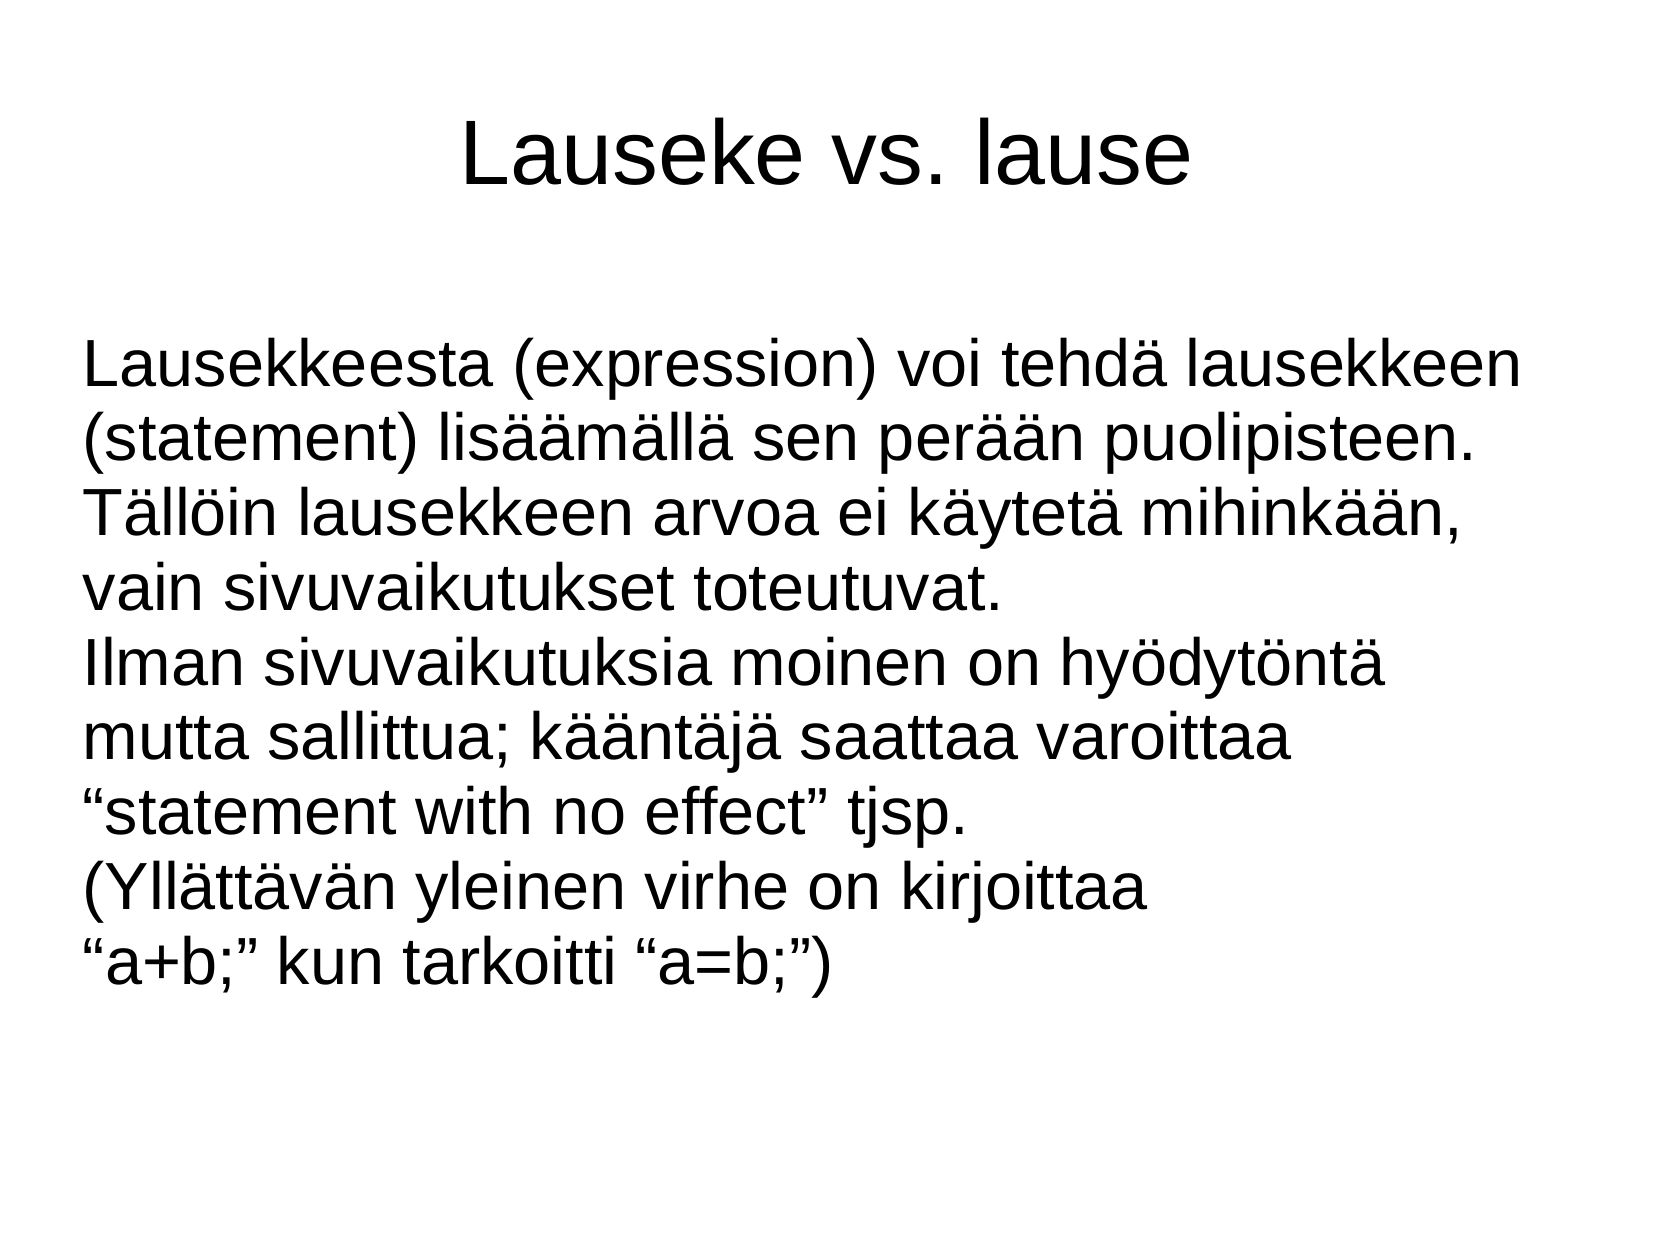

# Lauseke vs. lause
Lausekkeesta (expression) voi tehdä lausekkeen (statement) lisäämällä sen perään puolipisteen. Tällöin lausekkeen arvoa ei käytetä mihinkään, vain sivuvaikutukset toteutuvat.
Ilman sivuvaikutuksia moinen on hyödytöntä mutta sallittua; kääntäjä saattaa varoittaa “statement with no effect” tjsp.
(Yllättävän yleinen virhe on kirjoittaa
“a+b;” kun tarkoitti “a=b;”)